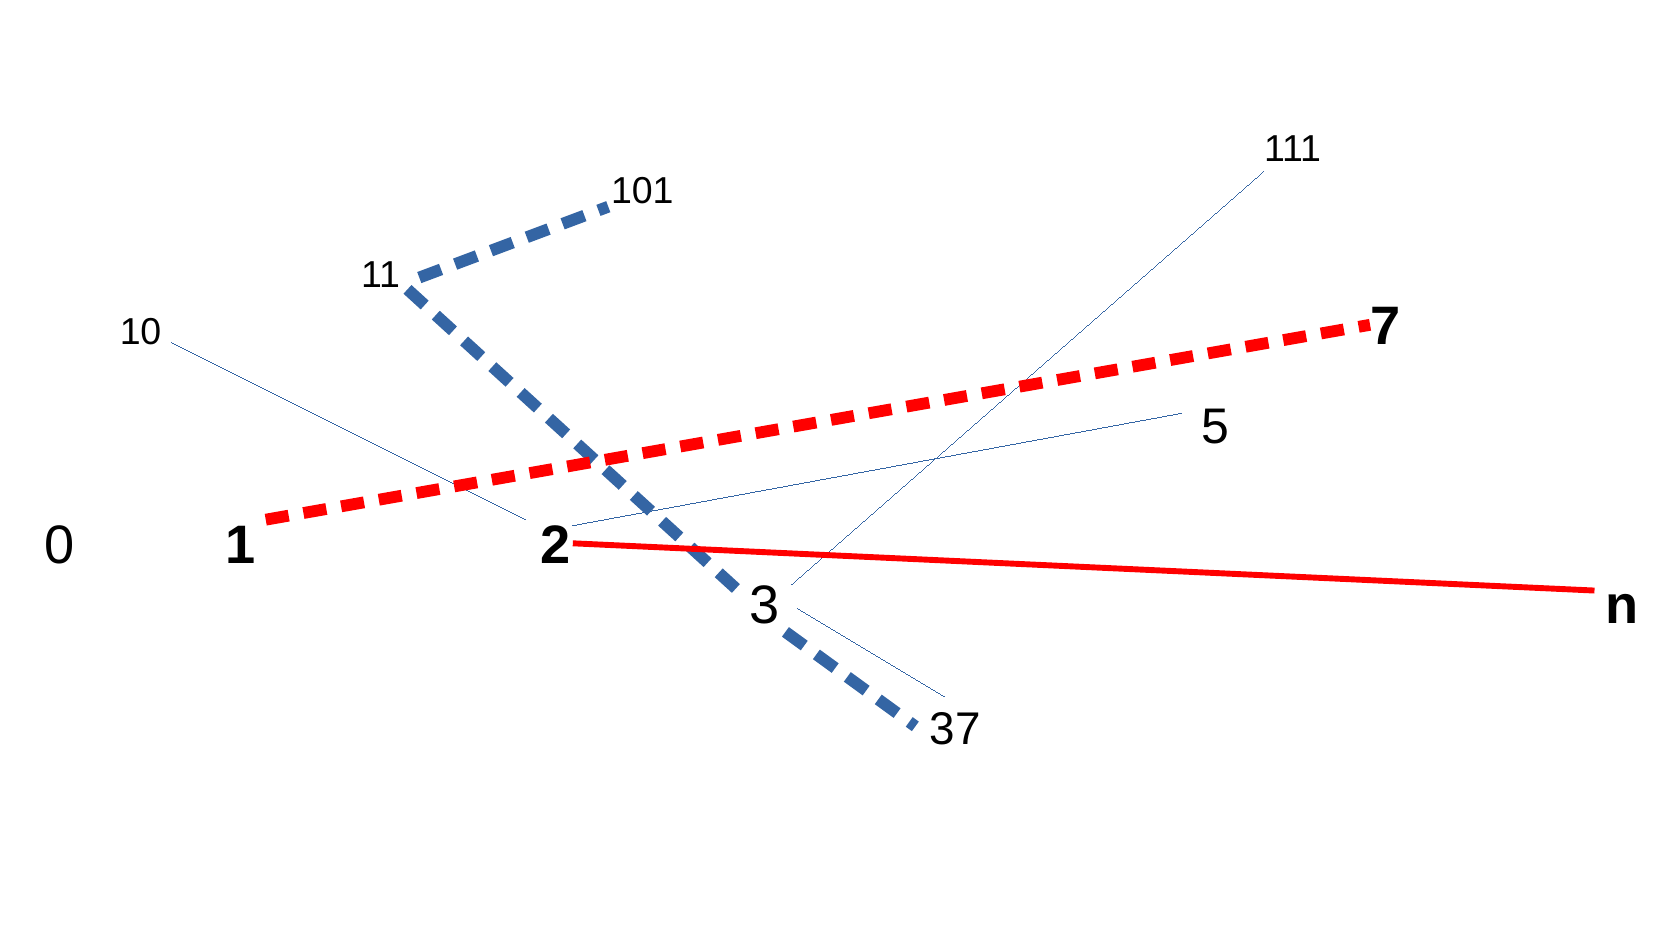

111 101
 11
 10 7
 5
 0 1 2
 3 n
 37